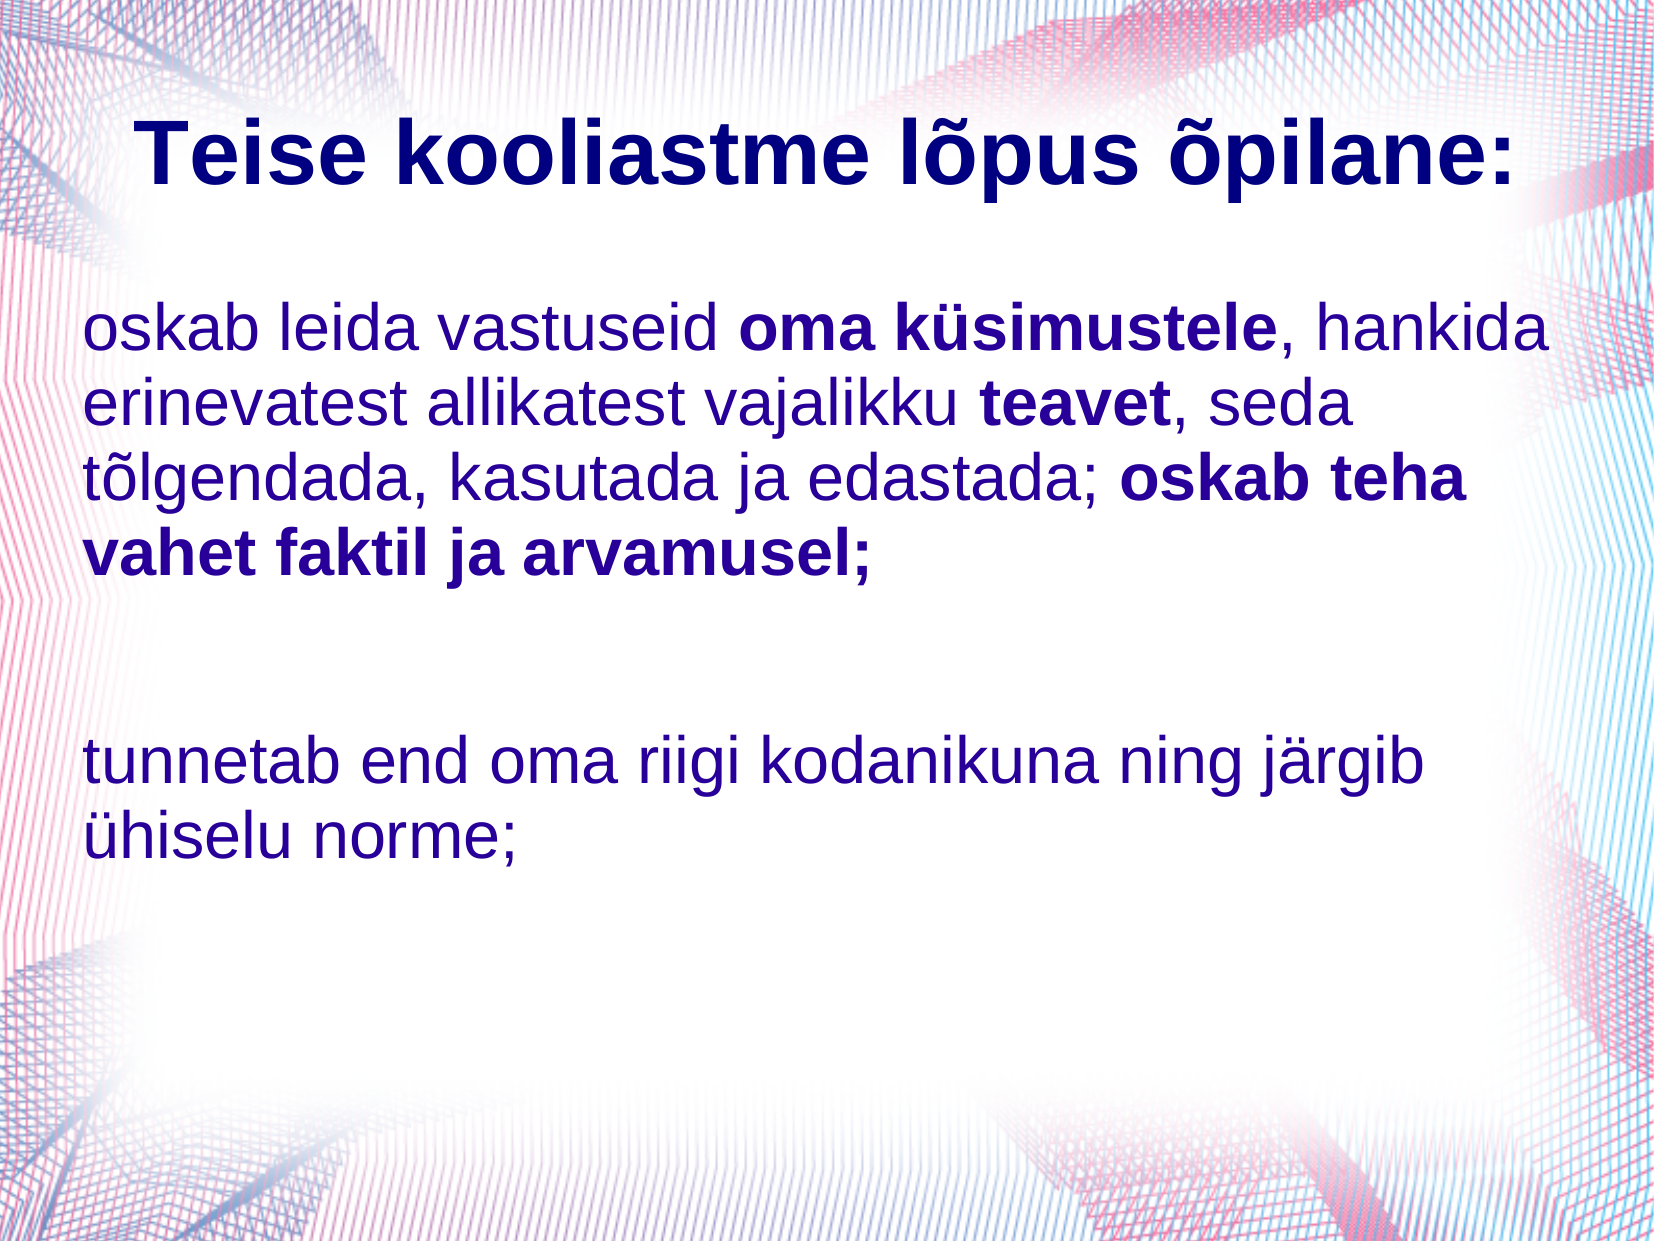

# Teise kooliastme lõpus õpilane:
oskab leida vastuseid oma küsimustele, hankida erinevatest allikatest vajalikku teavet, seda tõlgendada, kasutada ja edastada; oskab teha vahet faktil ja arvamusel;
tunnetab end oma riigi kodanikuna ning järgib ühiselu norme;